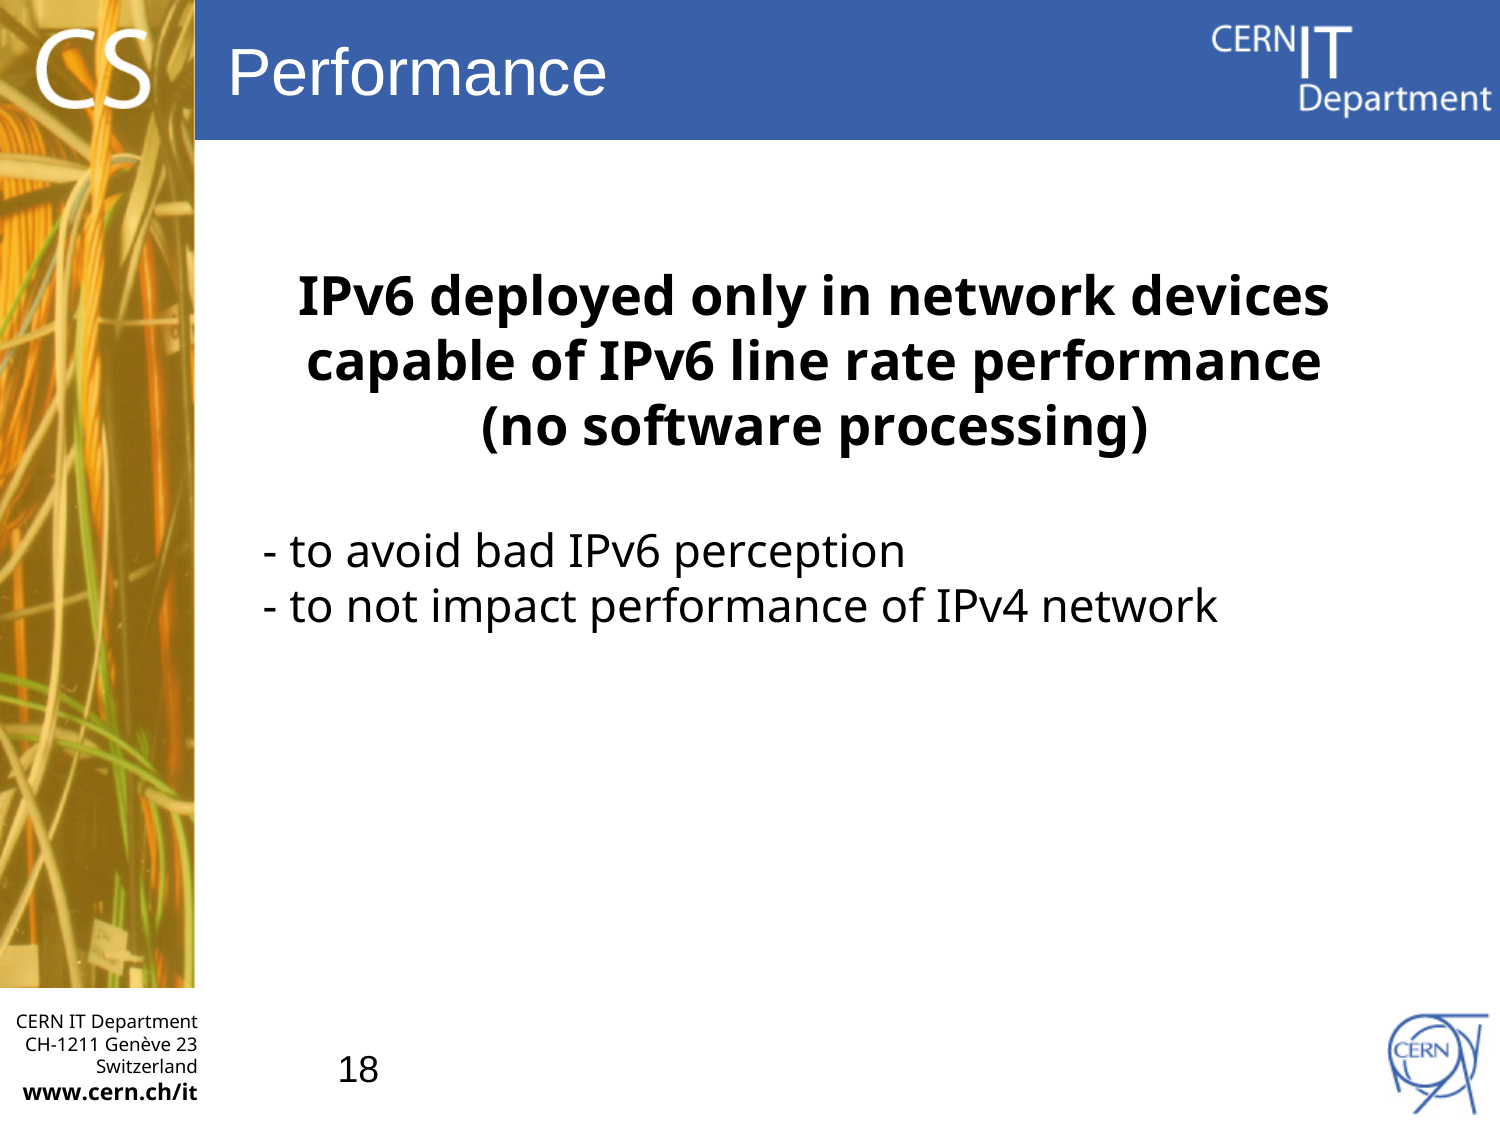

# Performance
IPv6 deployed only in network devices capable of IPv6 line rate performance (no software processing)
- to avoid bad IPv6 perception
- to not impact performance of IPv4 network